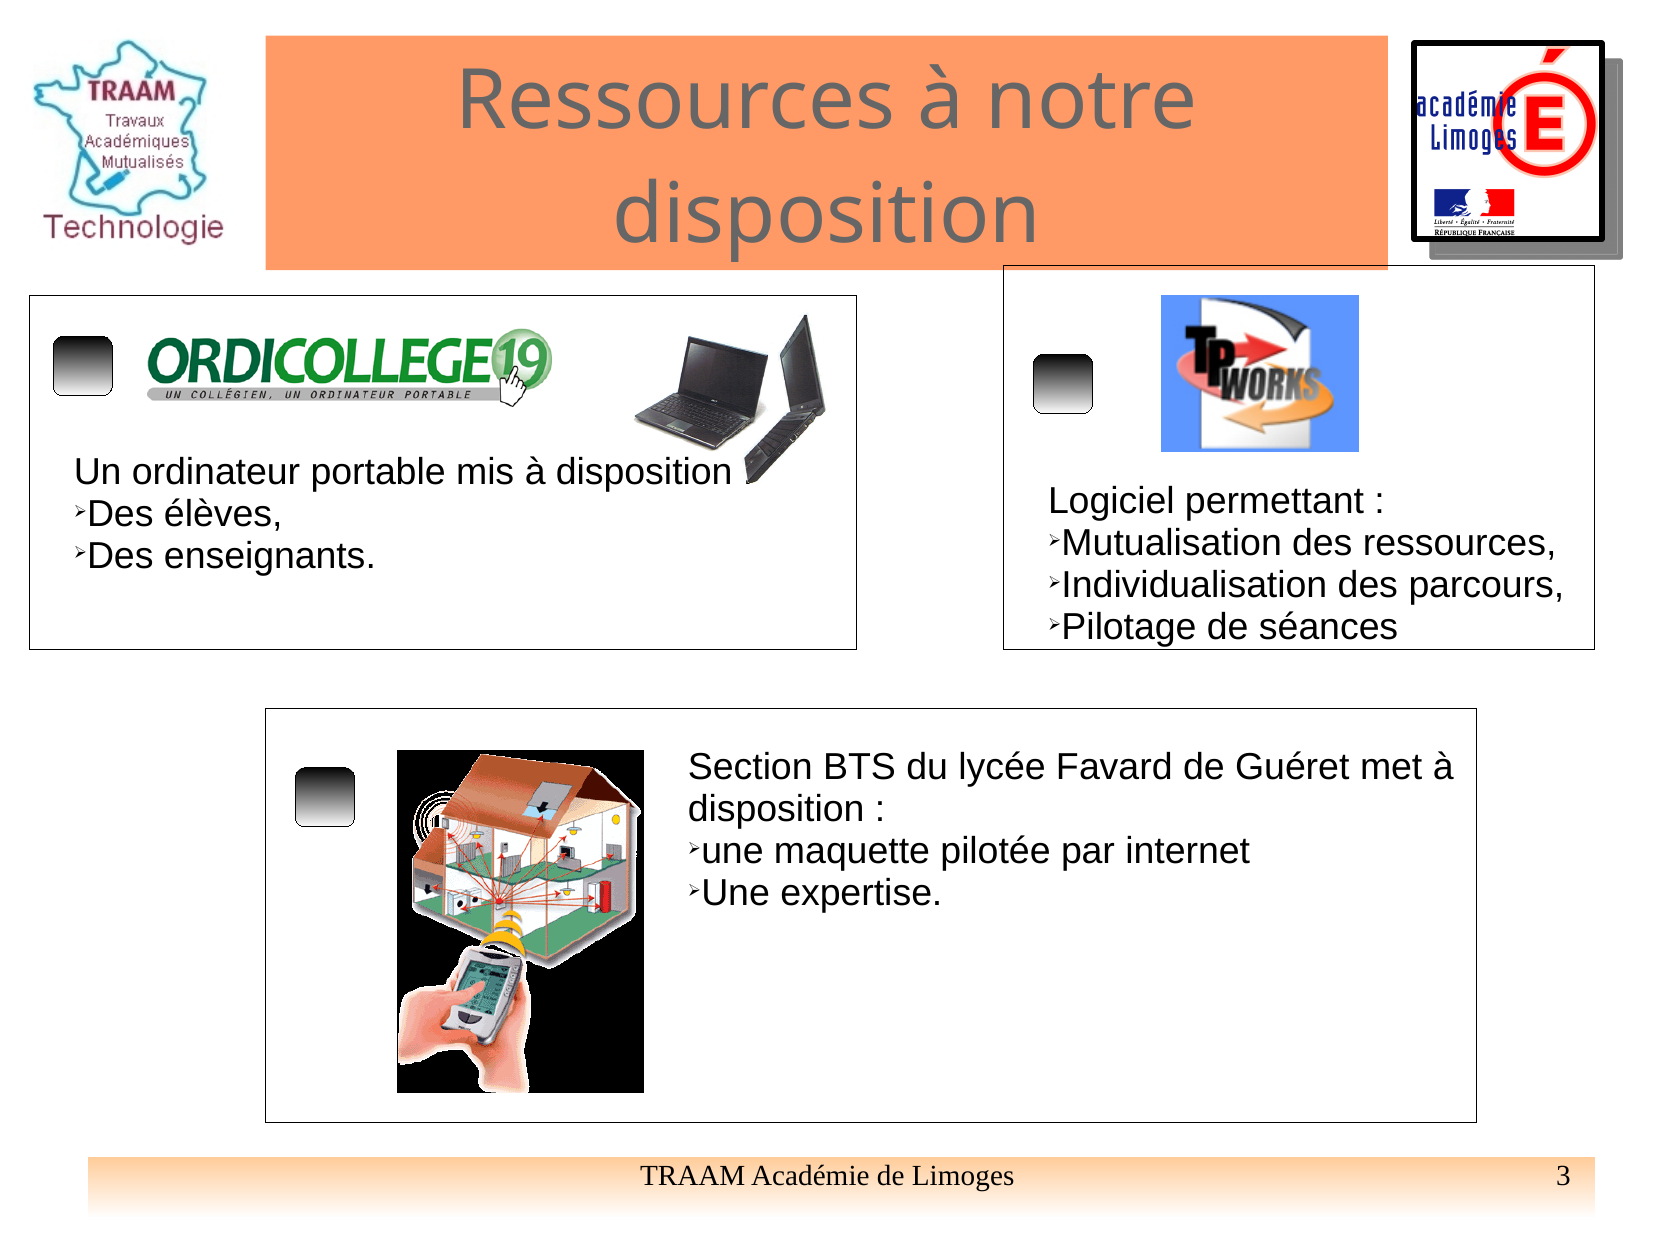

# Ressources à notre disposition
Un ordinateur portable mis à disposition :
Des élèves,
Des enseignants.
Logiciel permettant :
Mutualisation des ressources,
Individualisation des parcours,
Pilotage de séances
Section BTS du lycée Favard de Guéret met à disposition :
une maquette pilotée par internet
Une expertise.
TRAAM Académie de Limoges
3